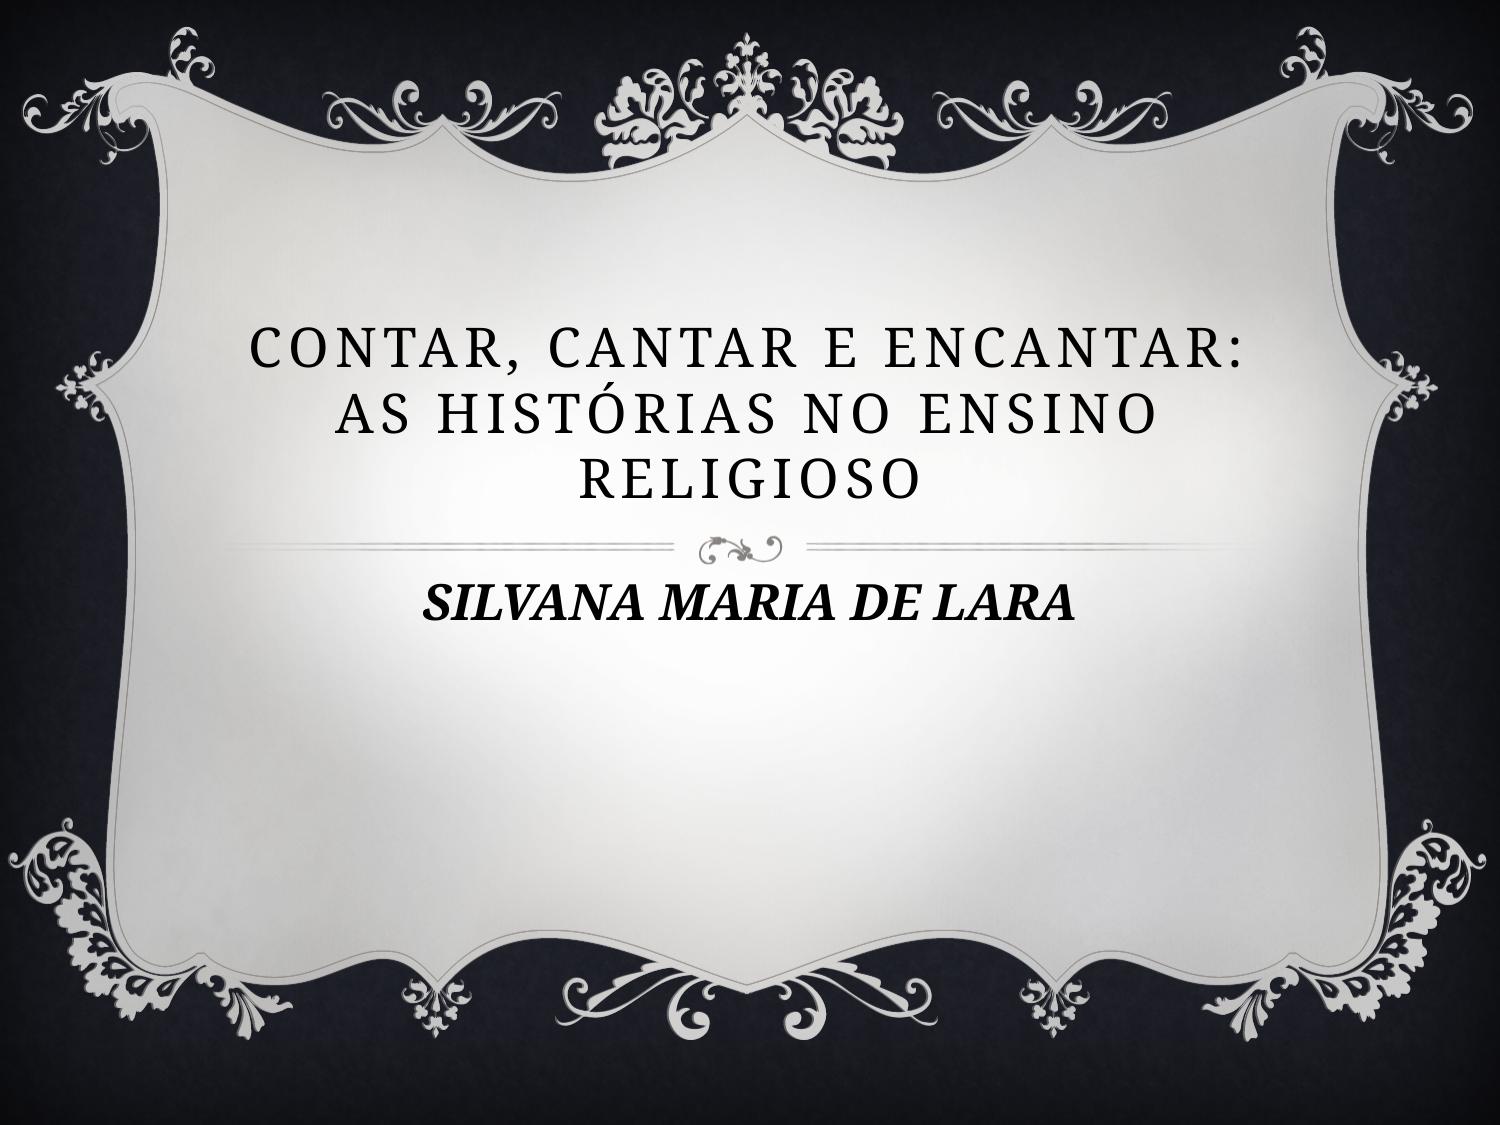

# CONTAR, CANTAR E ENCANTAR: AS HISTÓRIAS NO ENSINO RELIGIOSO
SILVANA MARIA DE LARA